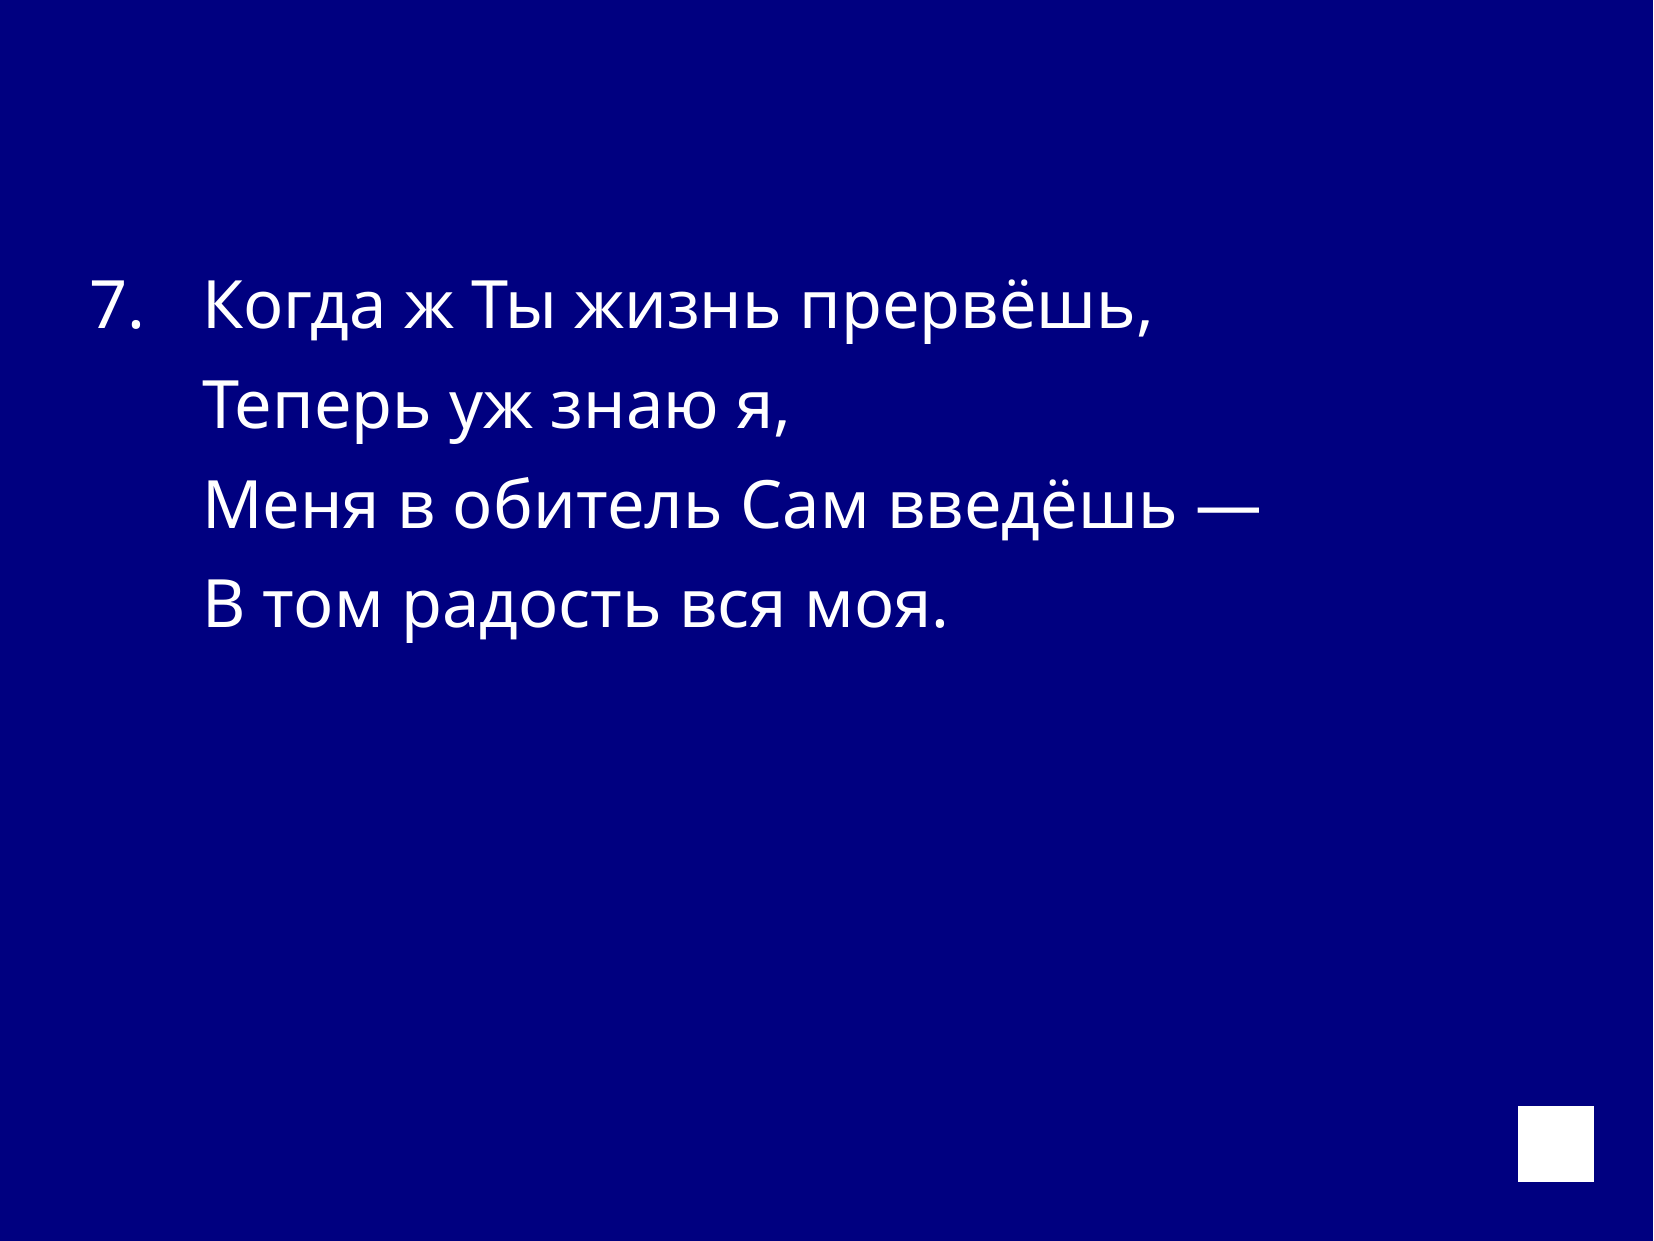

7.	Когда ж Ты жизнь прервёшь,
	Теперь уж знаю я,
	Меня в обитель Сам введёшь —
	В том радость вся моя.